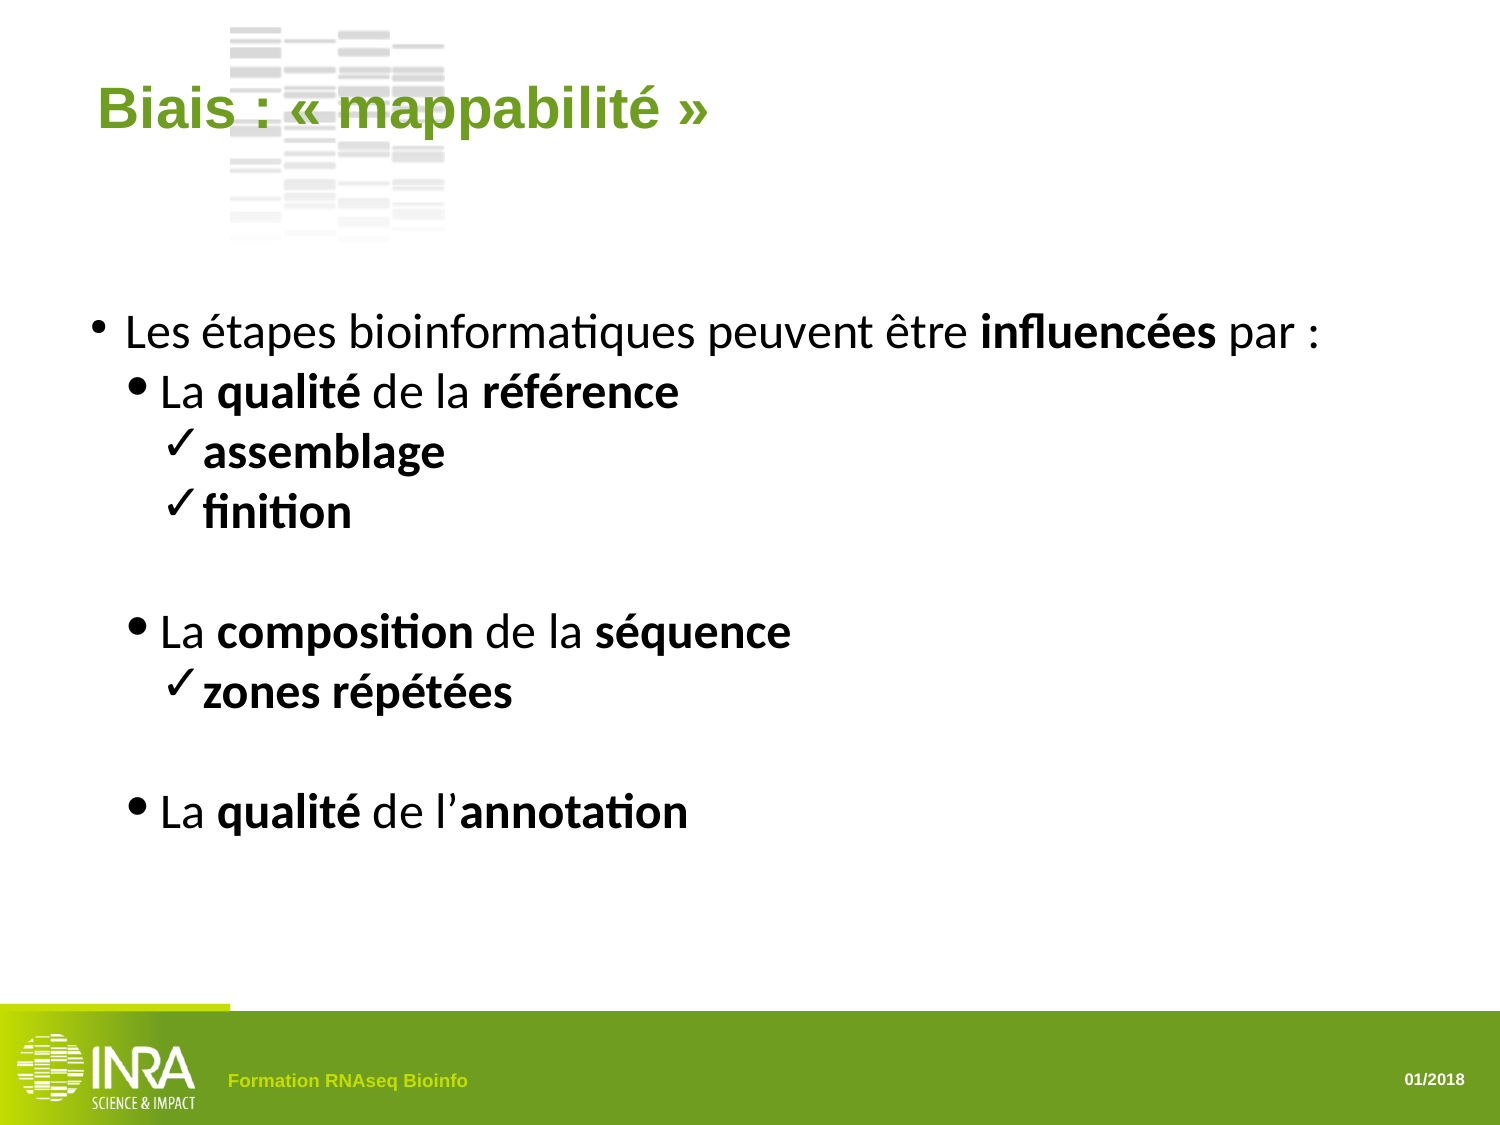

Biais : « mappabilité »
Les étapes bioinformatiques peuvent être influencées par :
La qualité de la référence
assemblage
finition
La composition de la séquence
zones répétées
La qualité de l’annotation